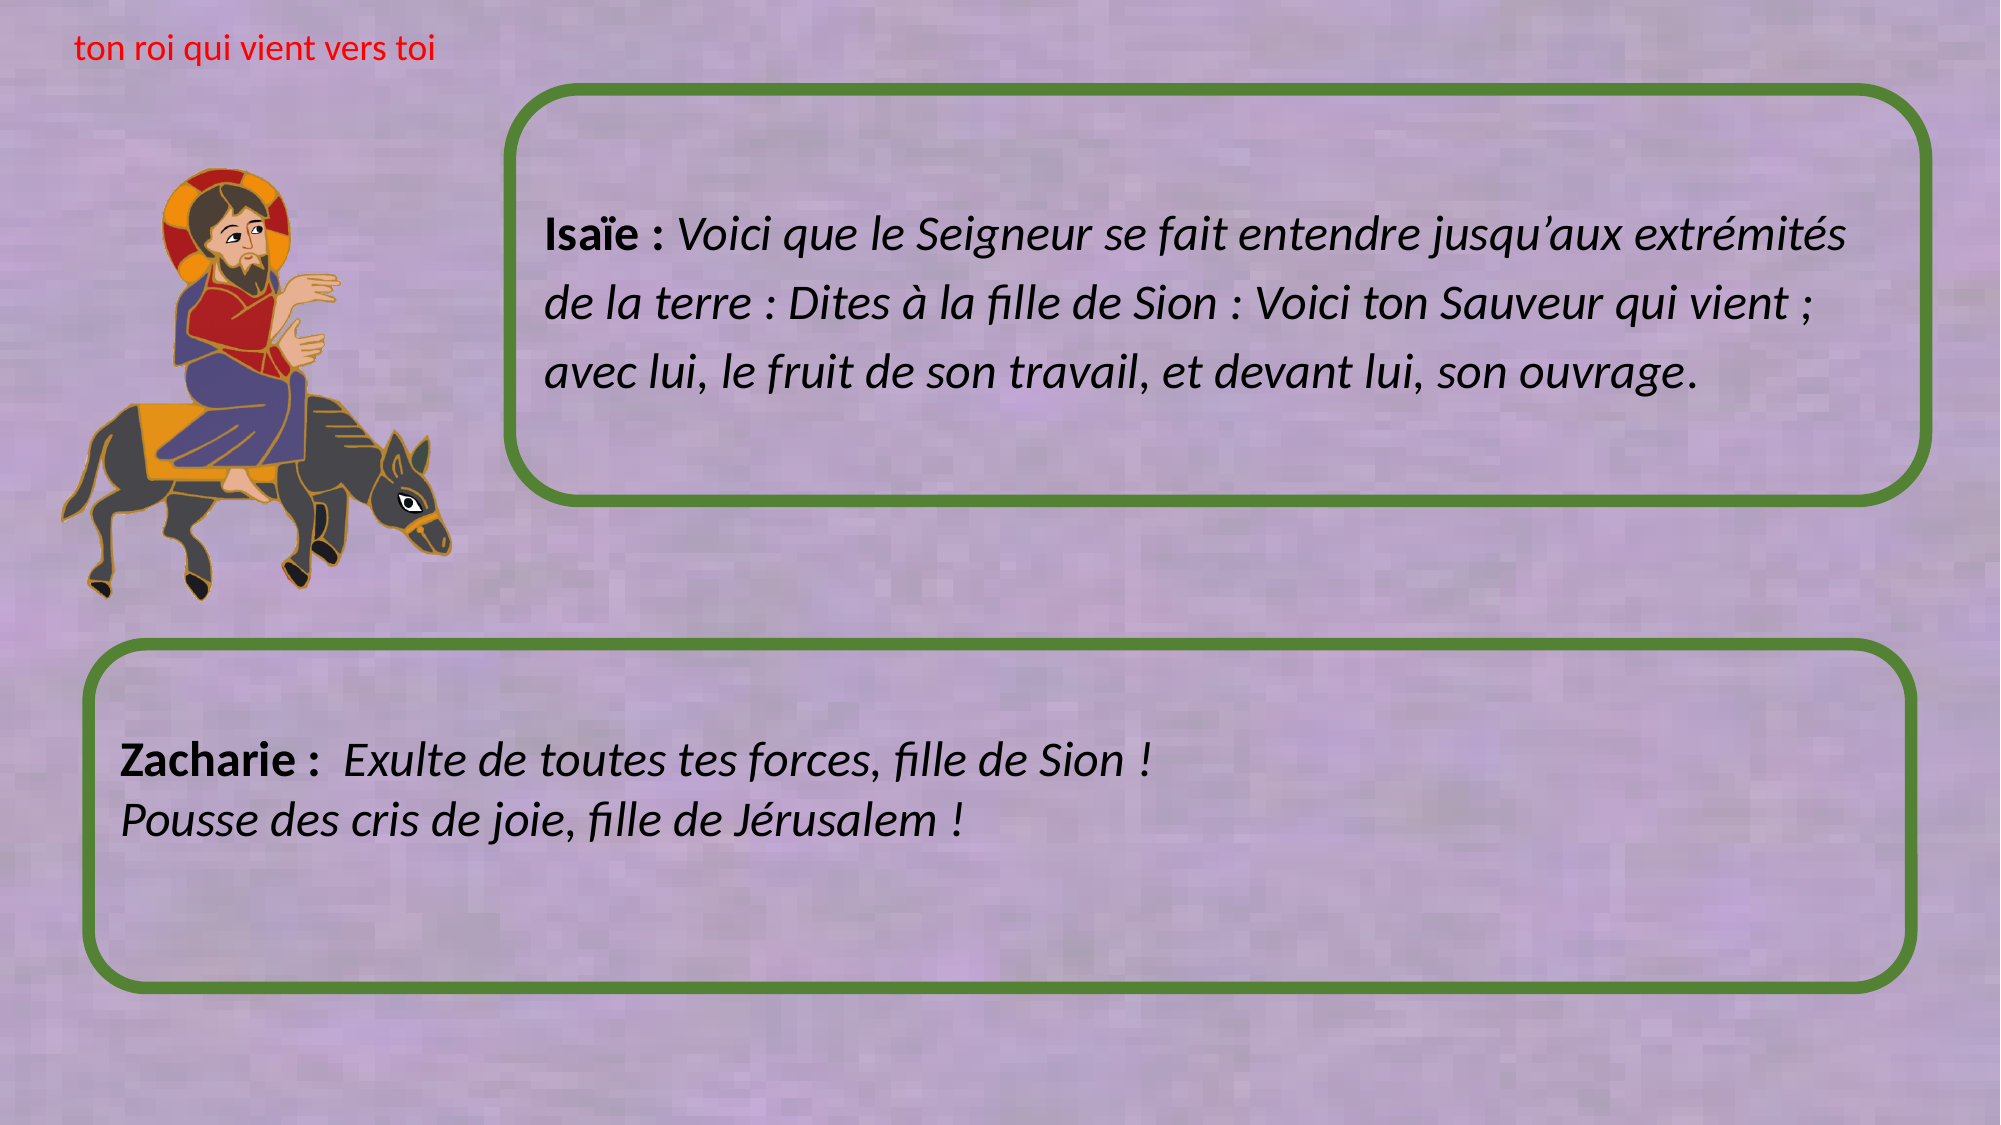

ton roi qui vient vers toi
Isaïe : Voici que le Seigneur se fait entendre jusqu’aux extrémités de la terre : Dites à la fille de Sion : Voici ton Sauveur qui vient ; avec lui, le fruit de son travail, et devant lui, son ouvrage.
Zacharie : Exulte de toutes tes forces, fille de Sion !
Pousse des cris de joie, fille de Jérusalem !